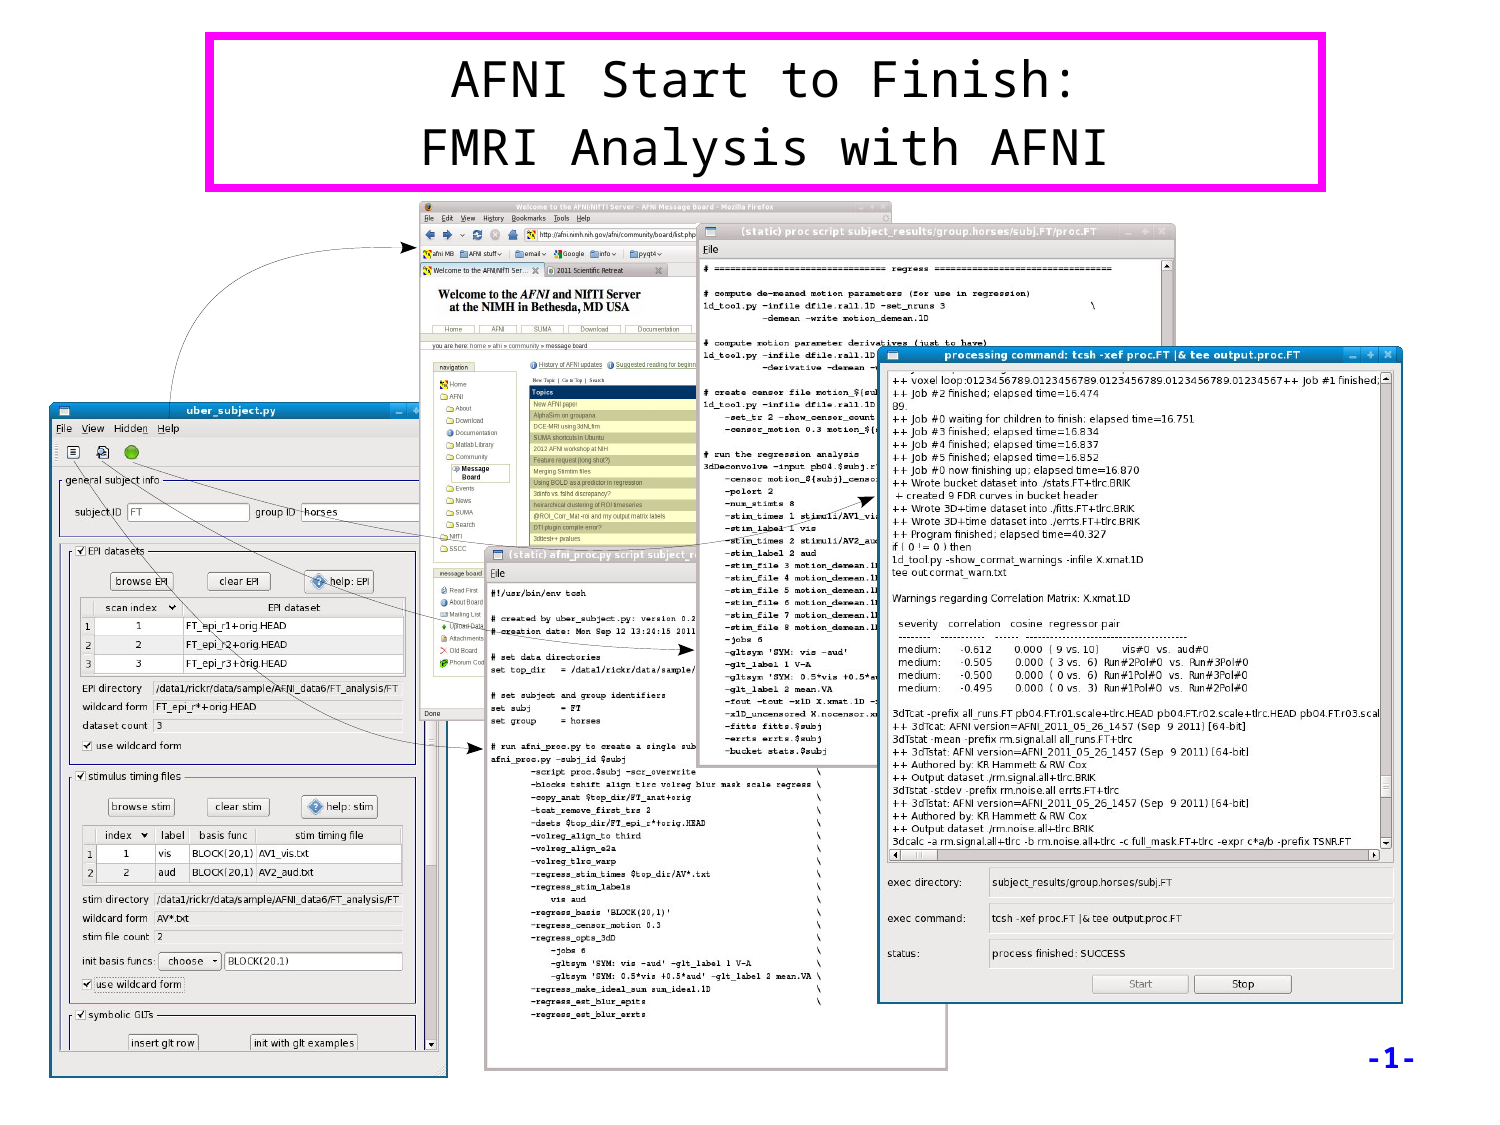

# AFNI Start to Finish: FMRI Analysis with AFNI